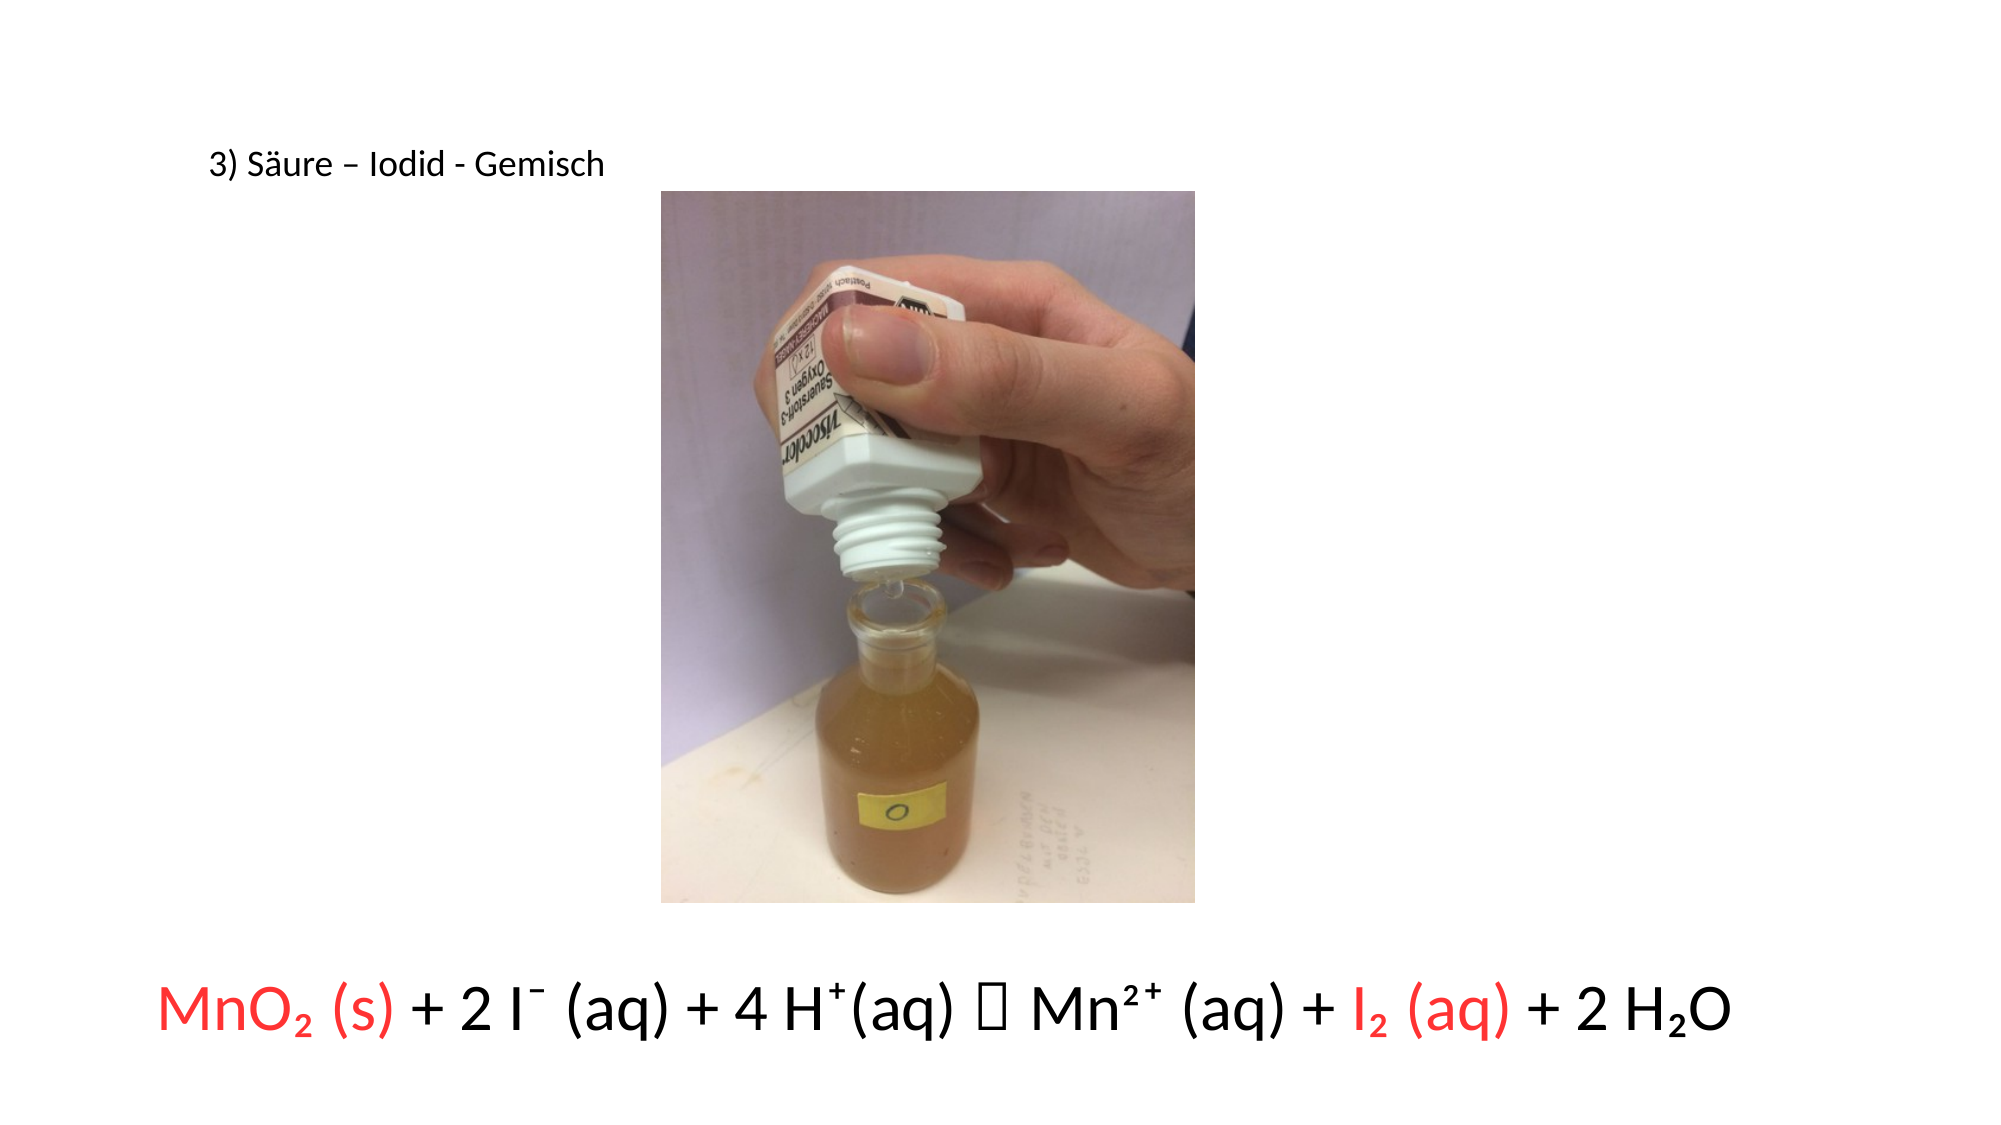

3) Säure – Iodid - Gemisch
MnO₂ (s) + 2 I⁻ (aq) + 4 H⁺(aq)  Mn²⁺ (aq) + I₂ (aq) + 2 H₂O